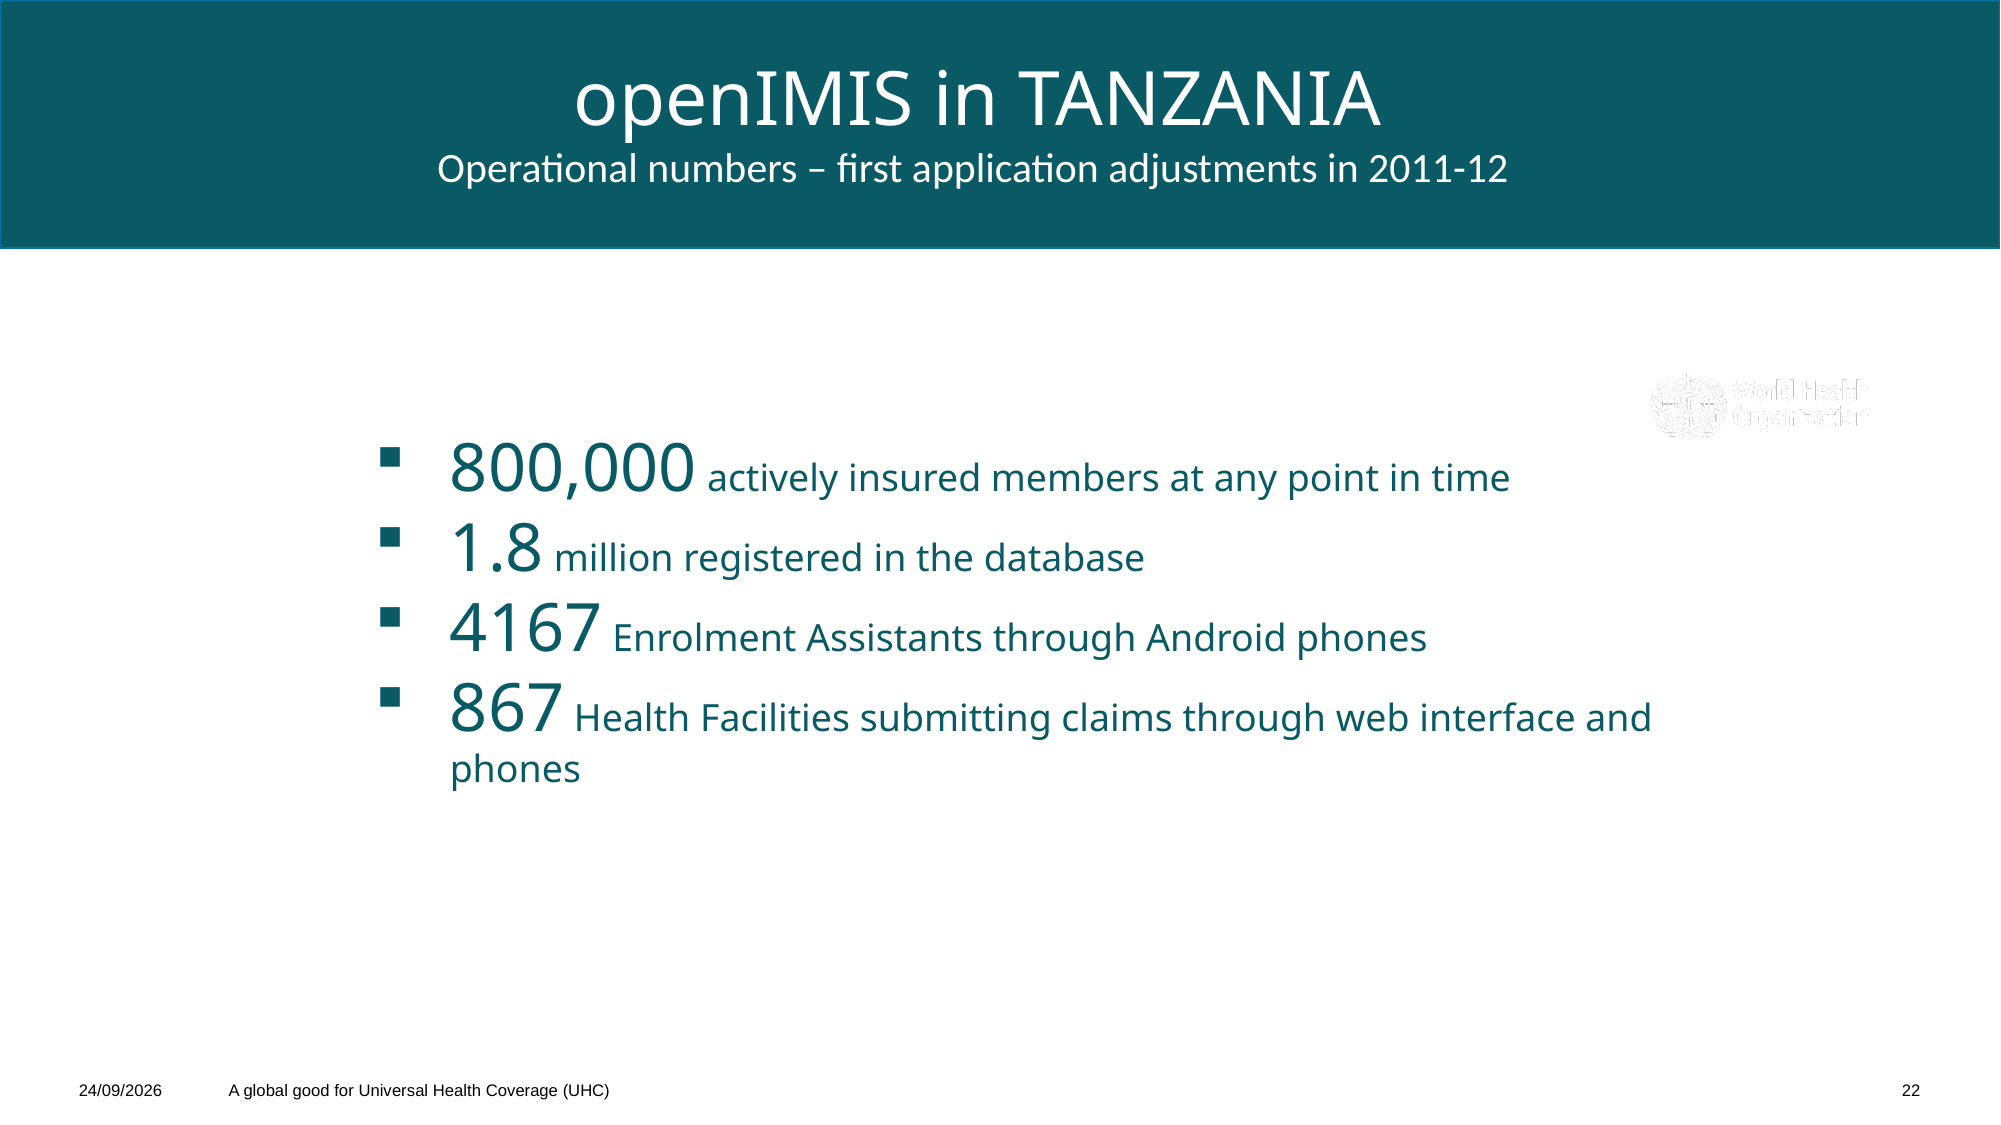

openIMIS in TANZANIA
Operational numbers – first application adjustments in 2011-12
800,000 actively insured members at any point in time
1.8 million registered in the database
4167 Enrolment Assistants through Android phones
867 Health Facilities submitting claims through web interface and phones
A global good for Universal Health Coverage (UHC)